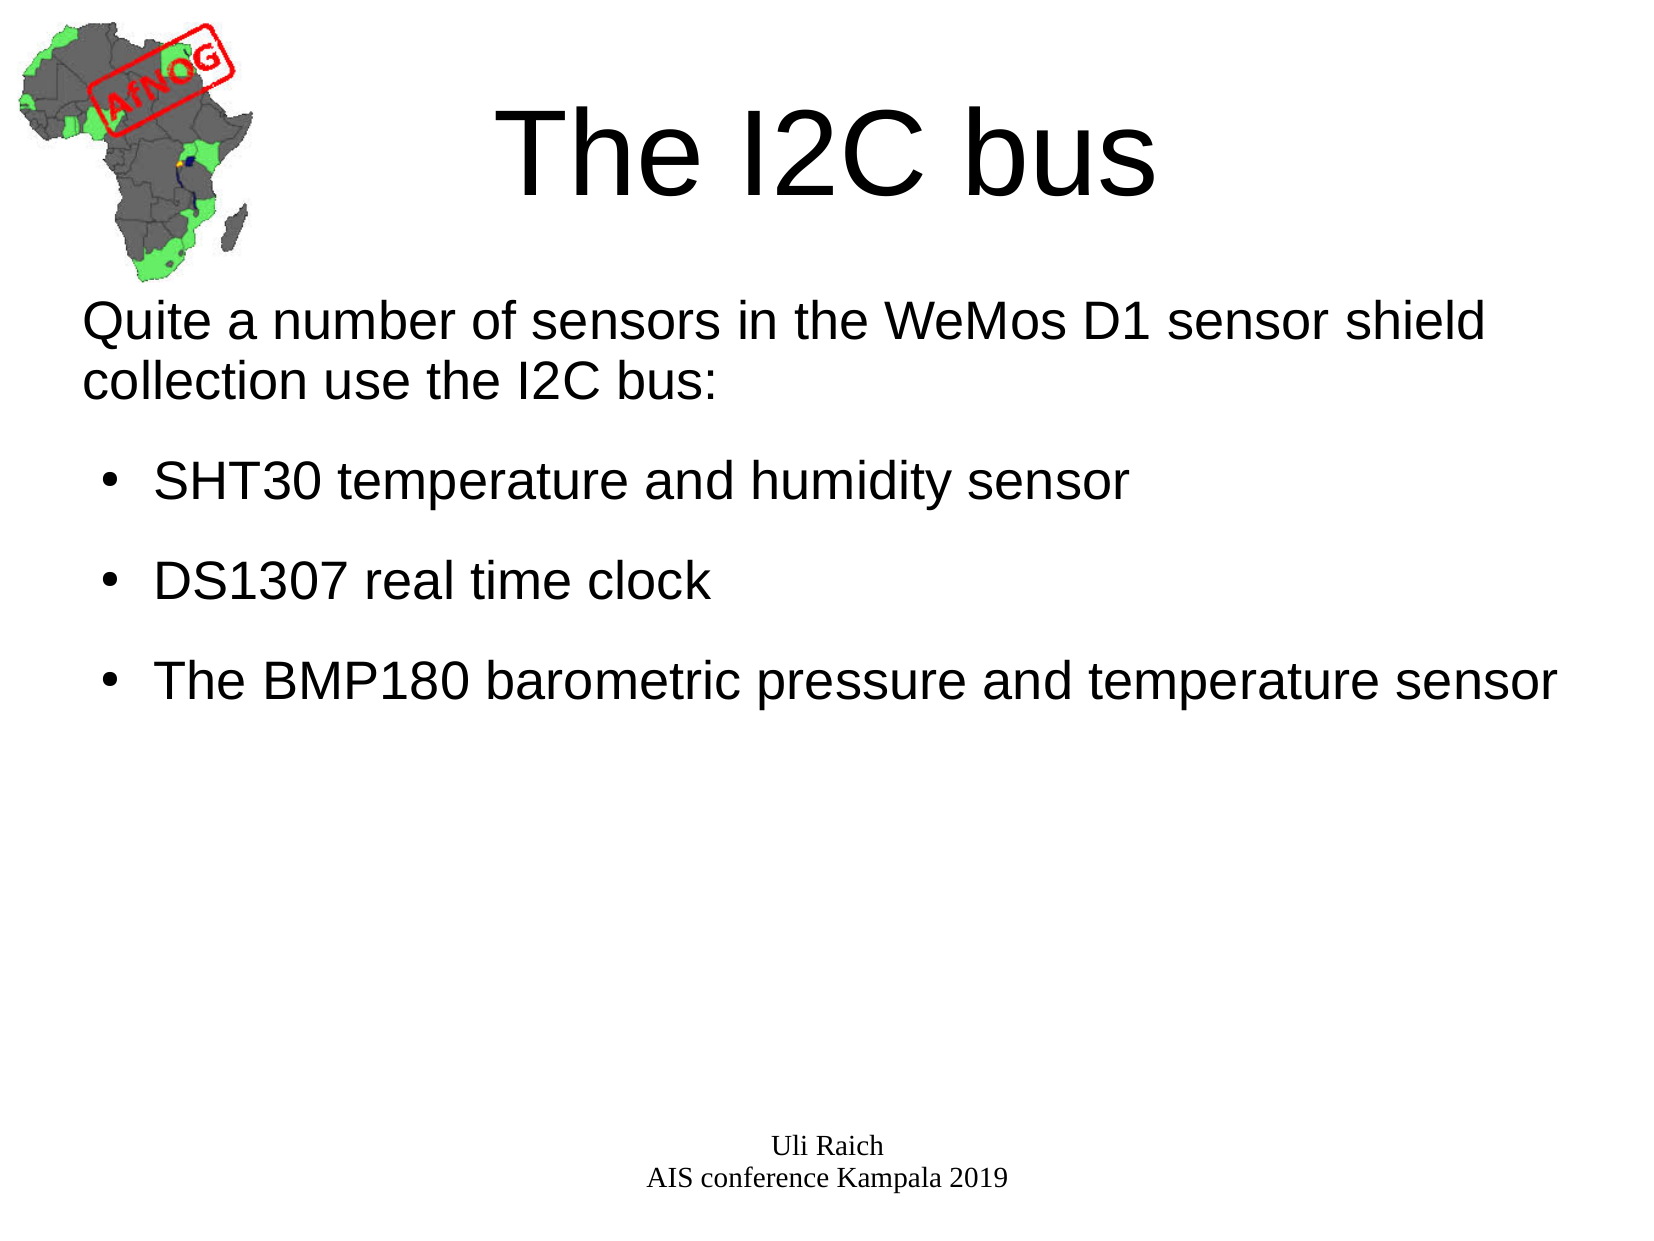

# The I2C bus
Quite a number of sensors in the WeMos D1 sensor shield collection use the I2C bus:
SHT30 temperature and humidity sensor
DS1307 real time clock
The BMP180 barometric pressure and temperature sensor